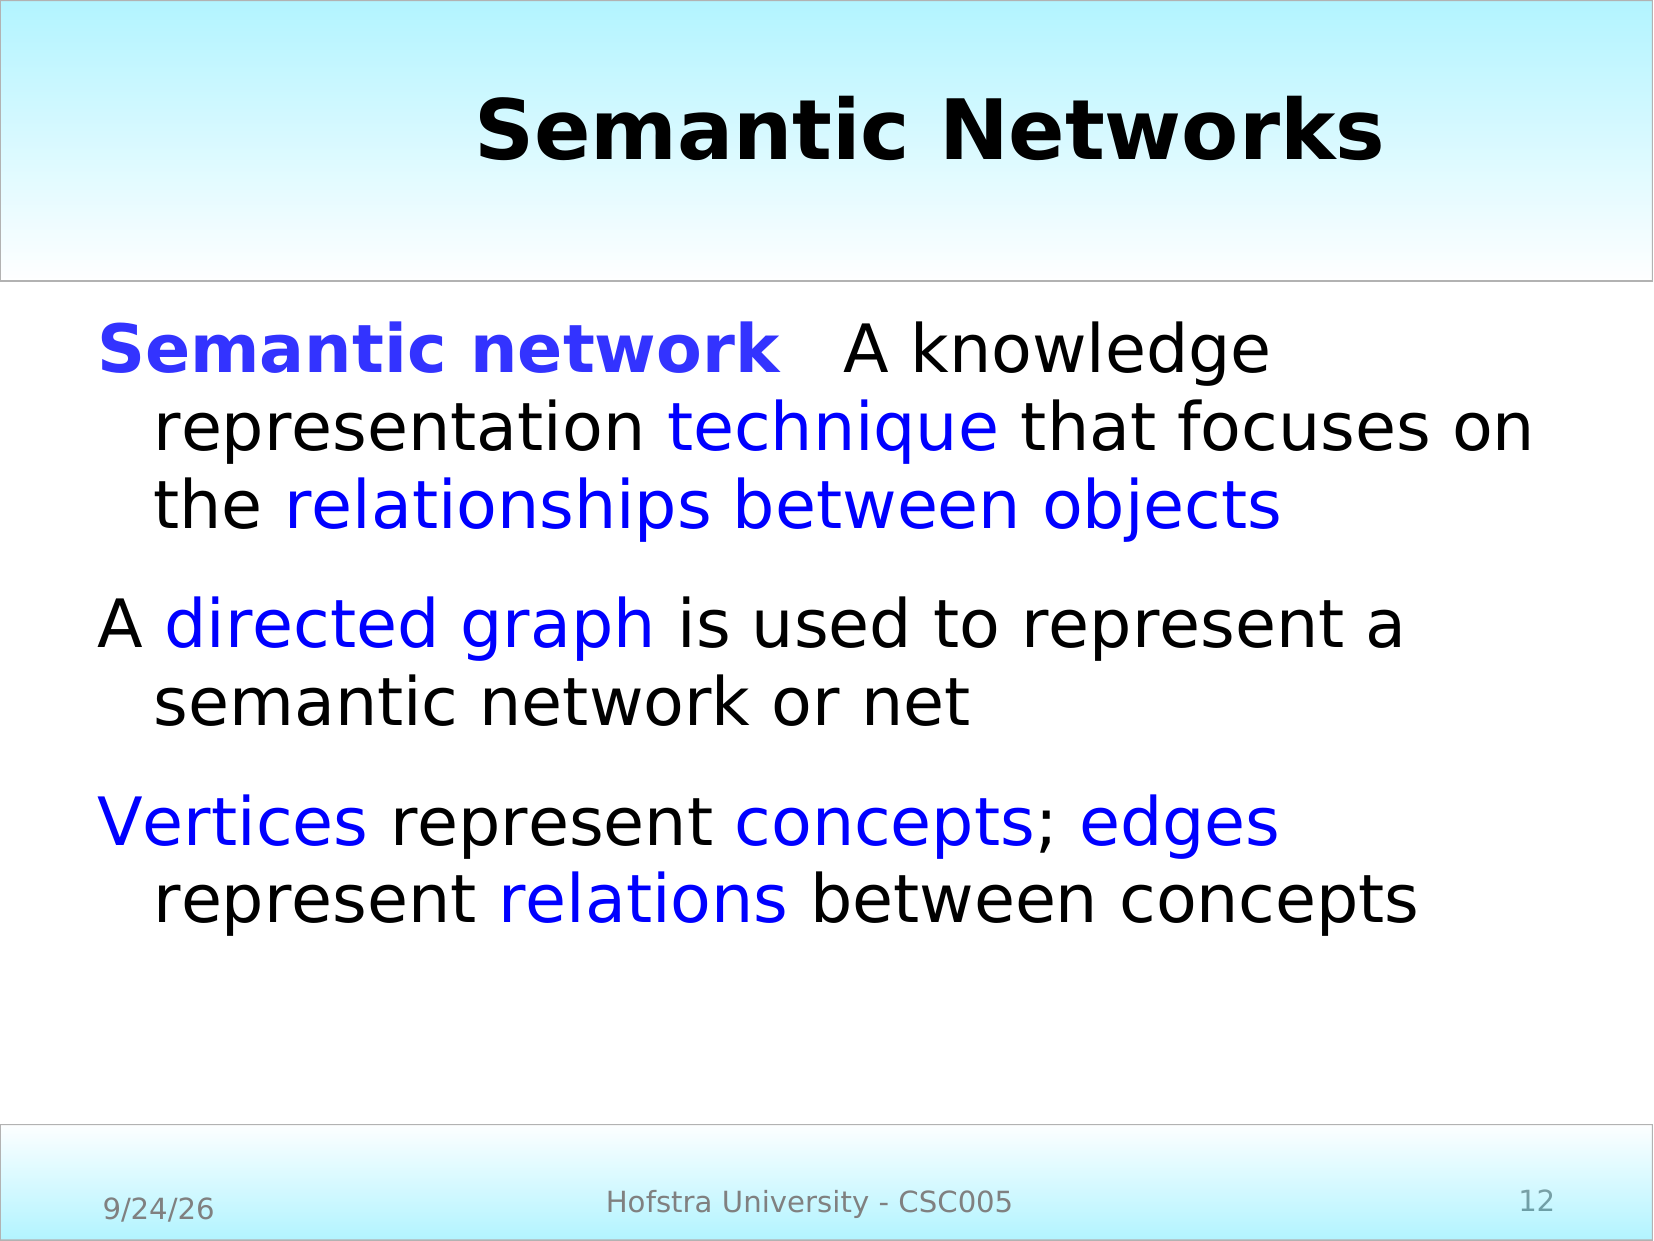

# Semantic Networks
Semantic network A knowledge representation technique that focuses on the relationships between objects
A directed graph is used to represent a semantic network or net
Vertices represent concepts; edges represent relations between concepts
12
Hofstra University - CSC005